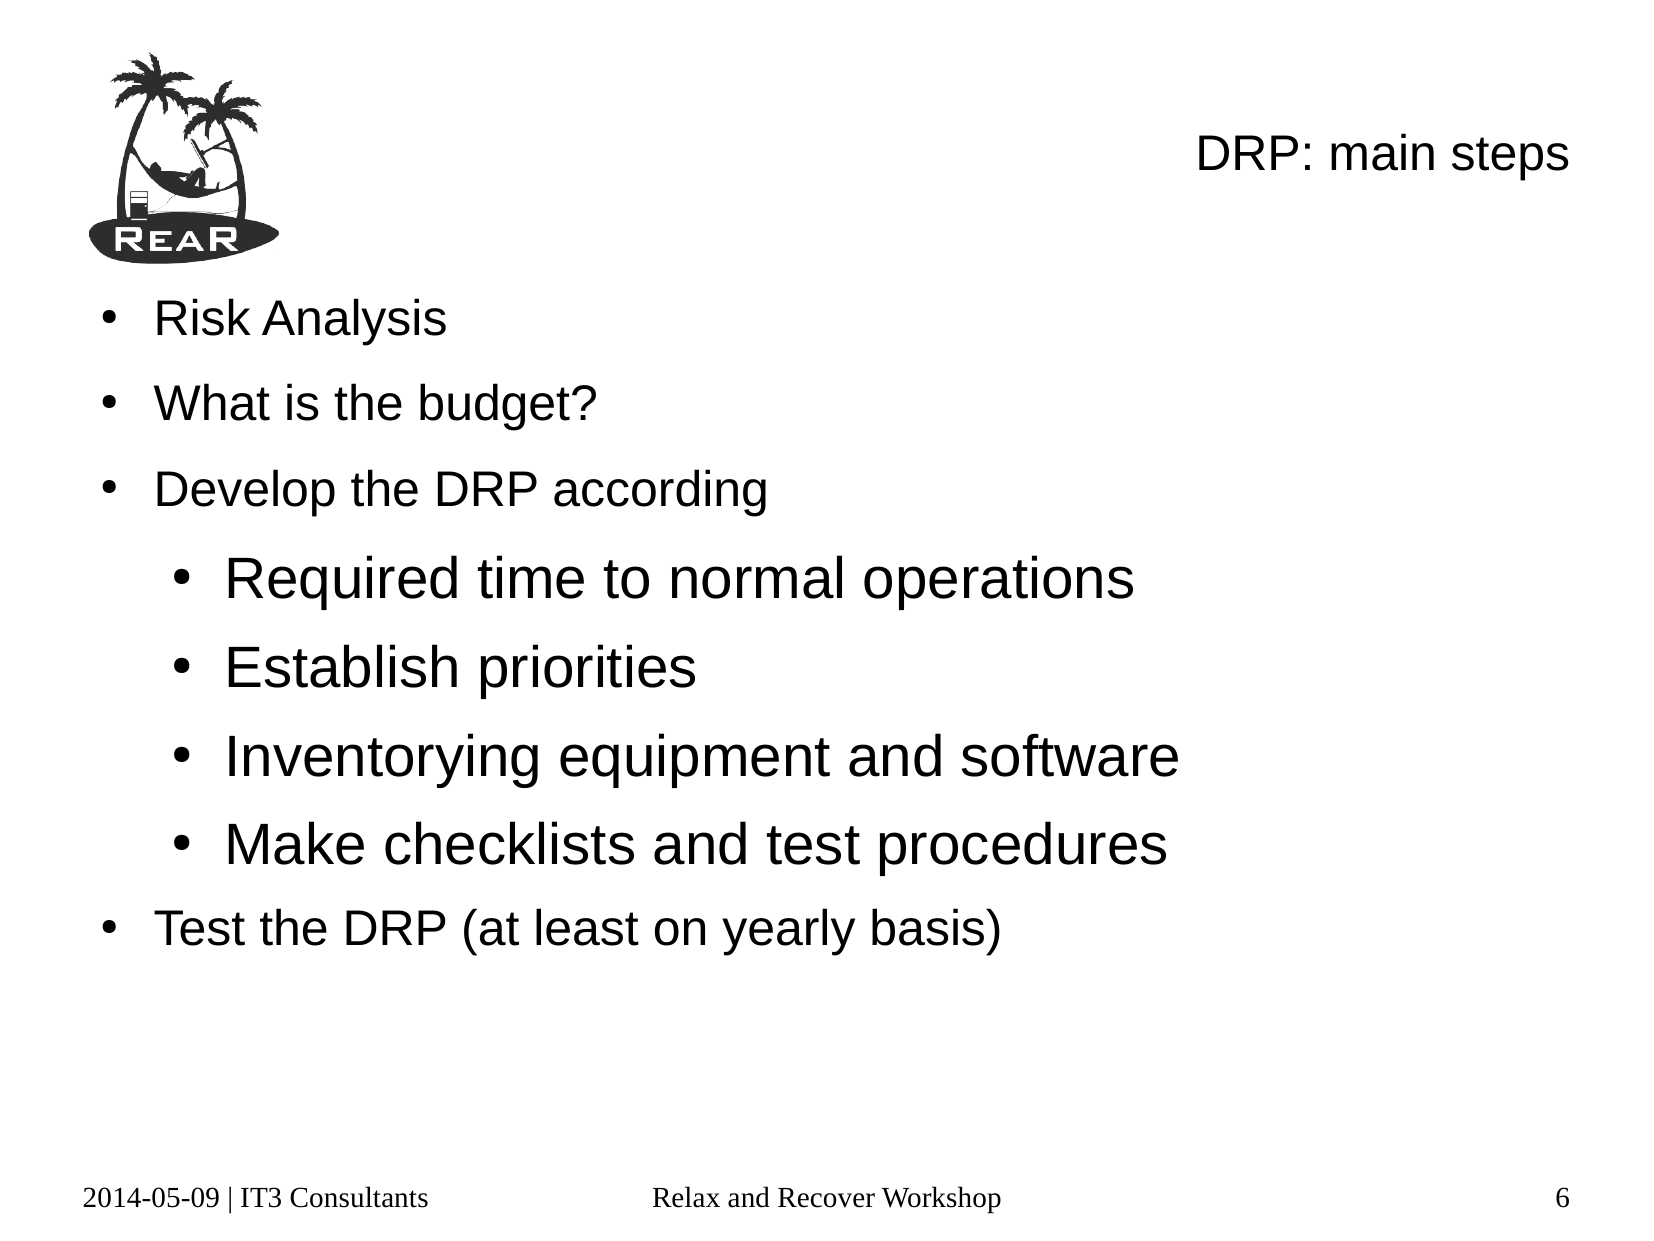

# DRP: main steps
Risk Analysis
What is the budget?
Develop the DRP according
Required time to normal operations
Establish priorities
Inventorying equipment and software
Make checklists and test procedures
Test the DRP (at least on yearly basis)
2014-05-09 | IT3 Consultants
Relax and Recover Workshop
6